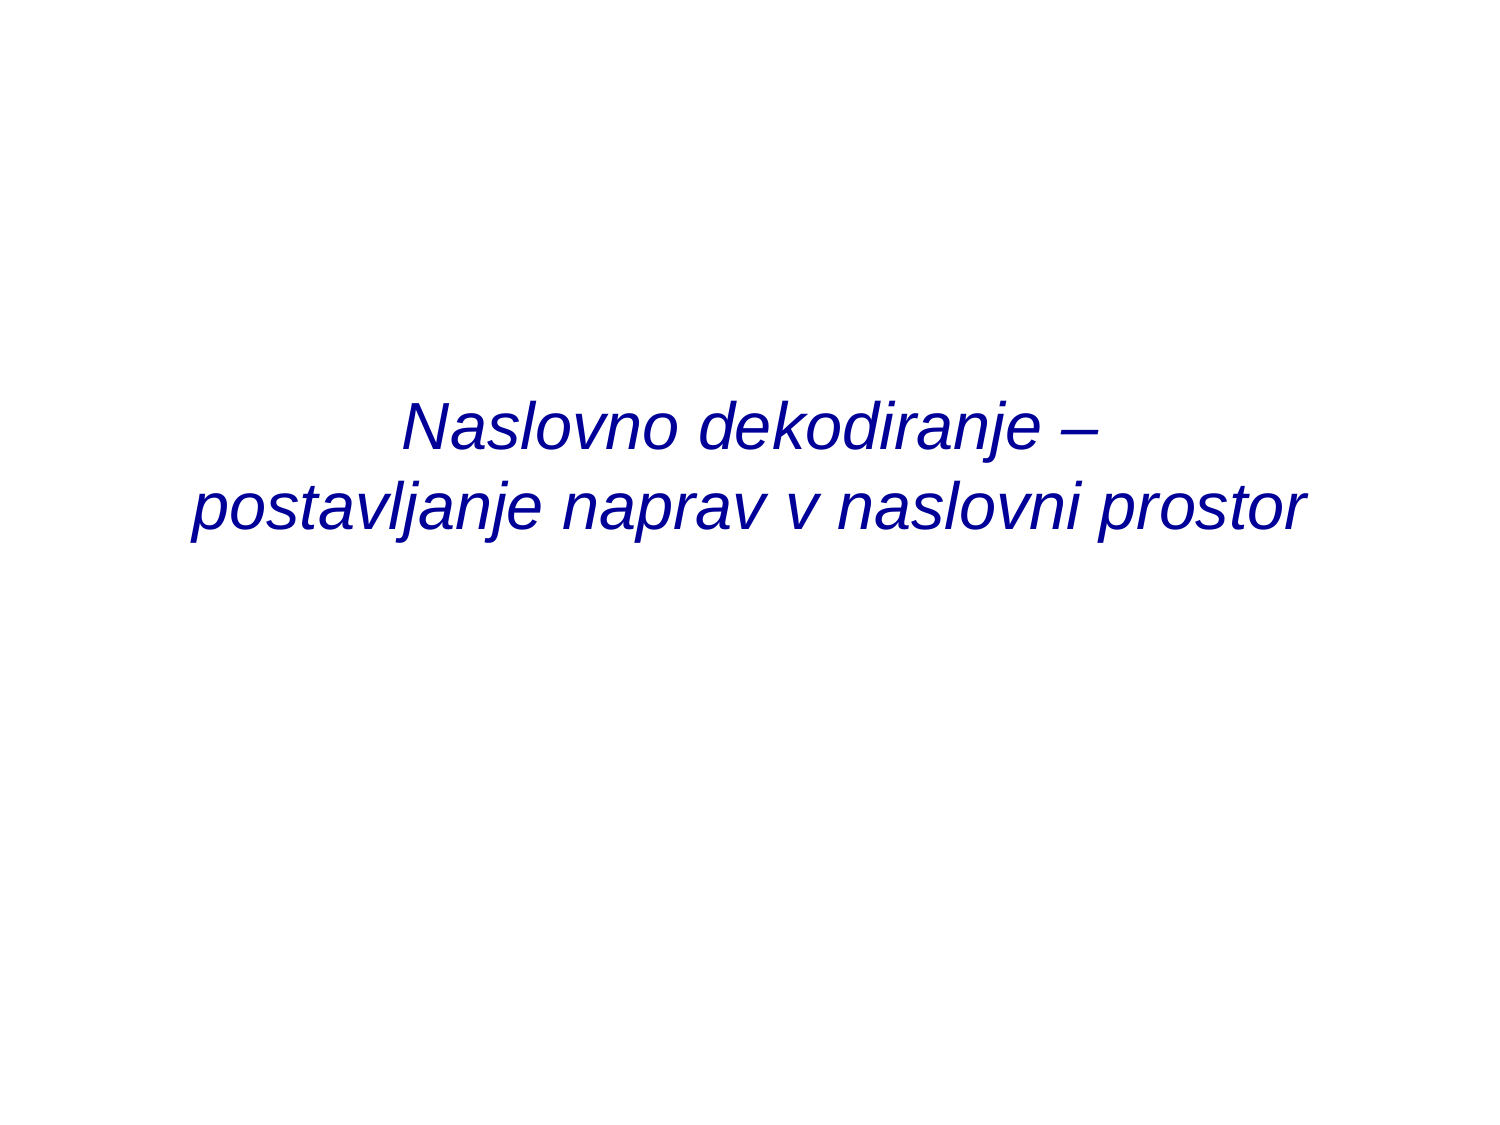

# Naslovno dekodiranje – postavljanje naprav v naslovni prostor